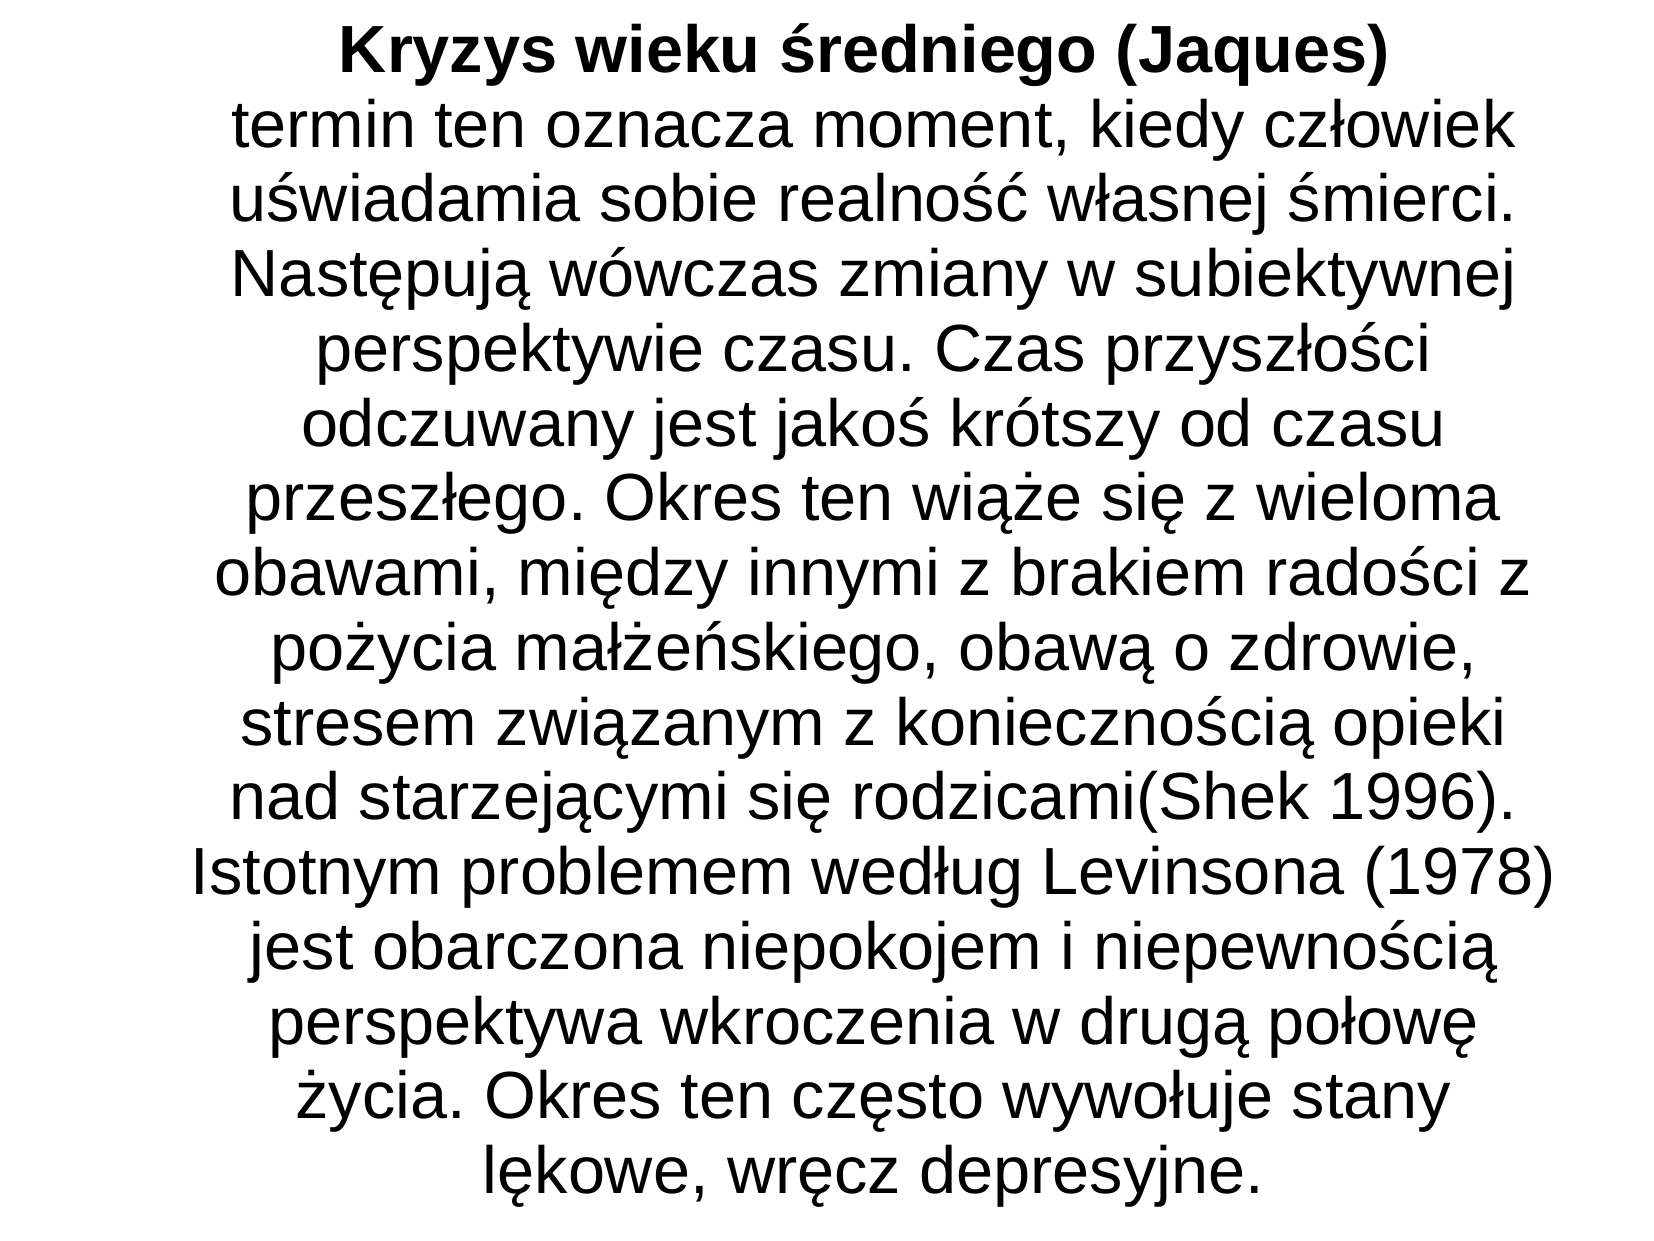

# Kryzys wieku średniego (Jaques)
termin ten oznacza moment, kiedy człowiek uświadamia sobie realność własnej śmierci. Następują wówczas zmiany w subiektywnej perspektywie czasu. Czas przyszłości odczuwany jest jakoś krótszy od czasu przeszłego. Okres ten wiąże się z wieloma obawami, między innymi z brakiem radości z pożycia małżeńskiego, obawą o zdrowie, stresem związanym z koniecznością opieki nad starzejącymi się rodzicami(Shek 1996).
Istotnym problemem według Levinsona (1978) jest obarczona niepokojem i niepewnością perspektywa wkroczenia w drugą połowę życia. Okres ten często wywołuje stany lękowe, wręcz depresyjne.